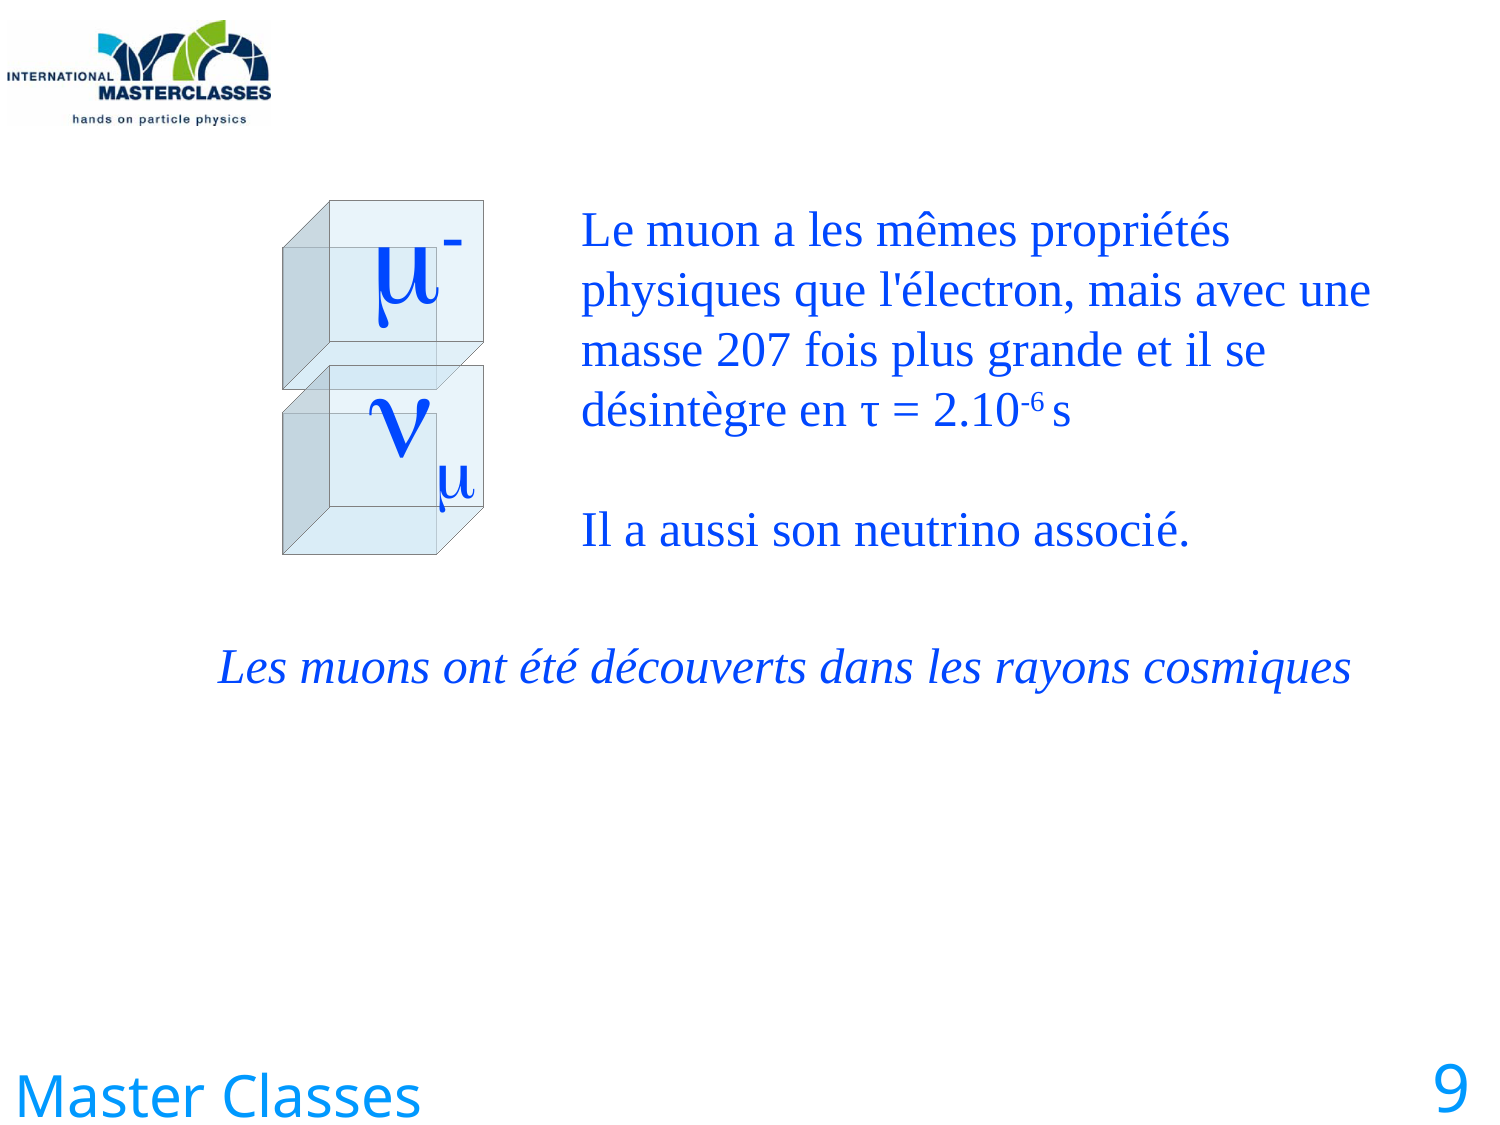

μ-
Le muon a les mêmes propriétés physiques que l'électron, mais avec une masse 207 fois plus grande et il se désintègre en τ = 2.10-6 s
Il a aussi son neutrino associé.
νμ
Les muons ont été découverts dans les rayons cosmiques
9
Master Classes 2013